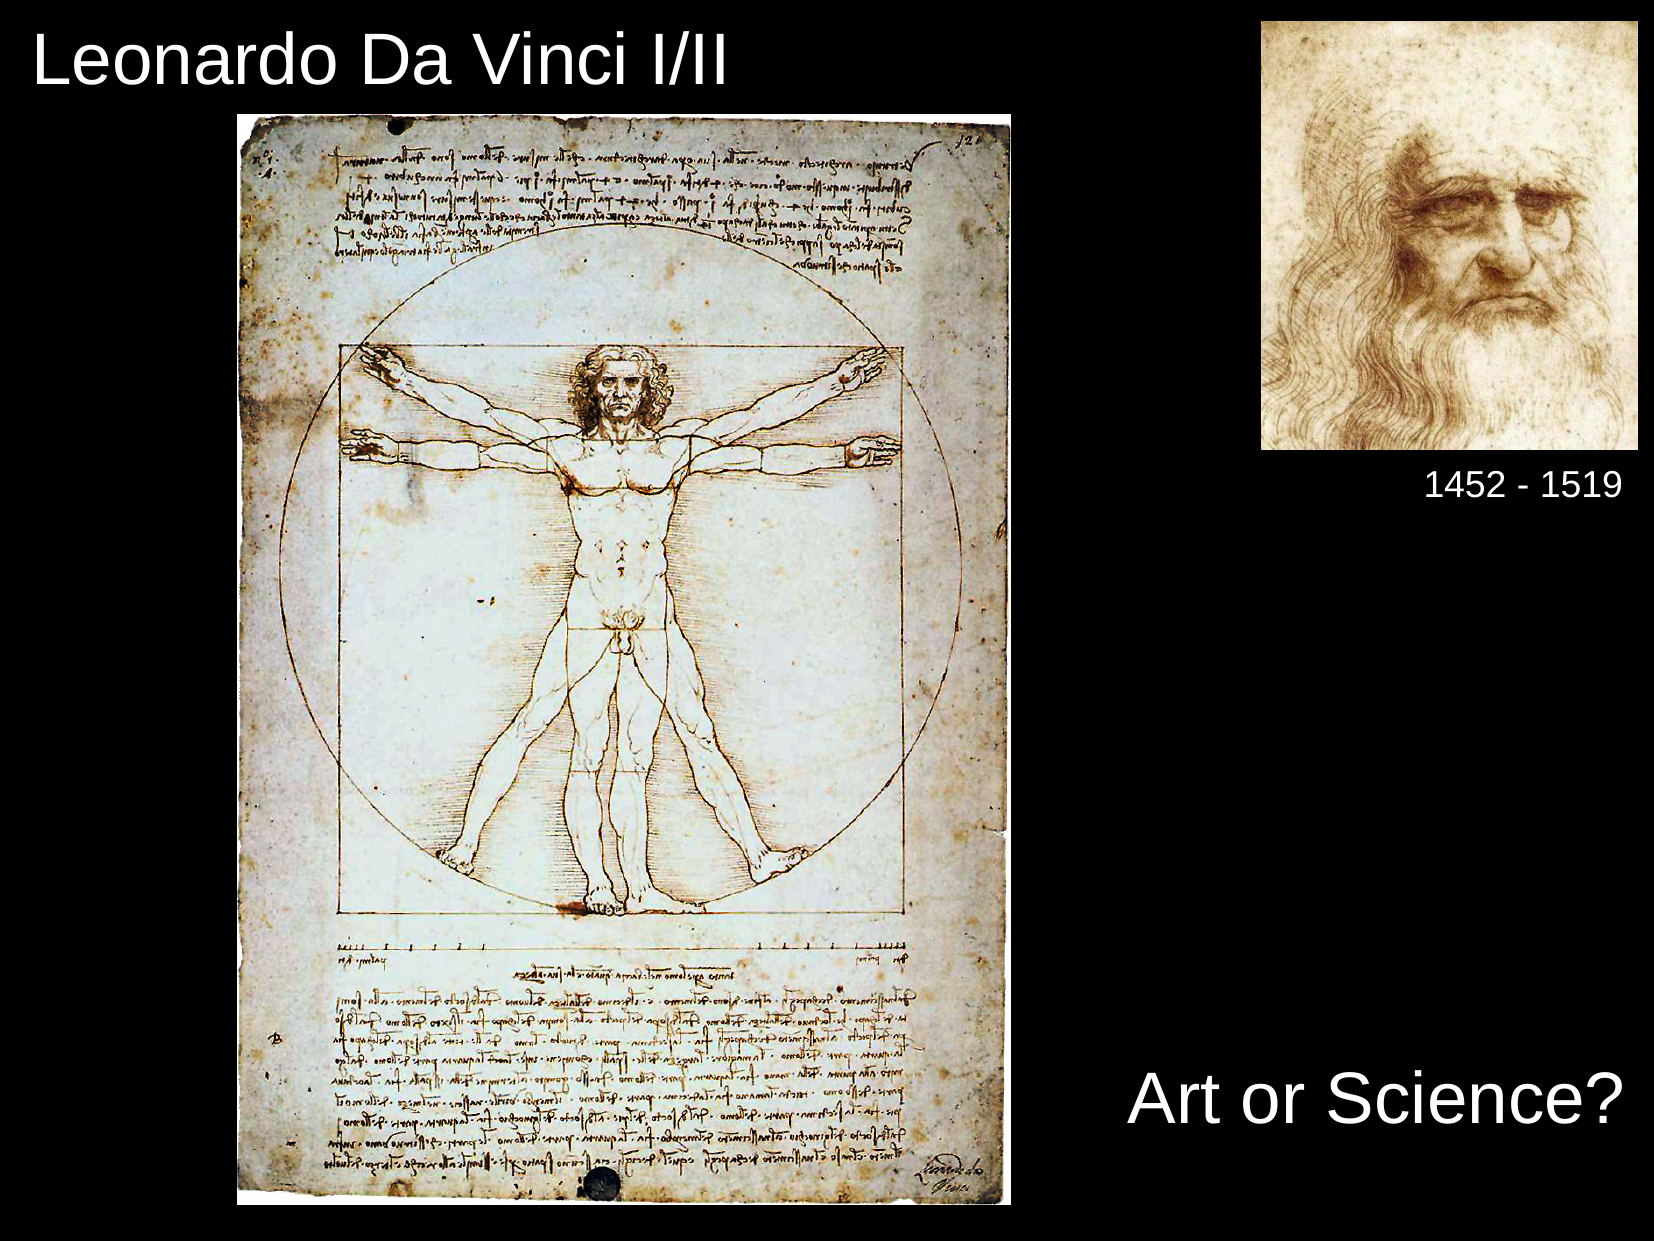

Leonardo Da Vinci I/II
1452 - 1519
Art or Science?